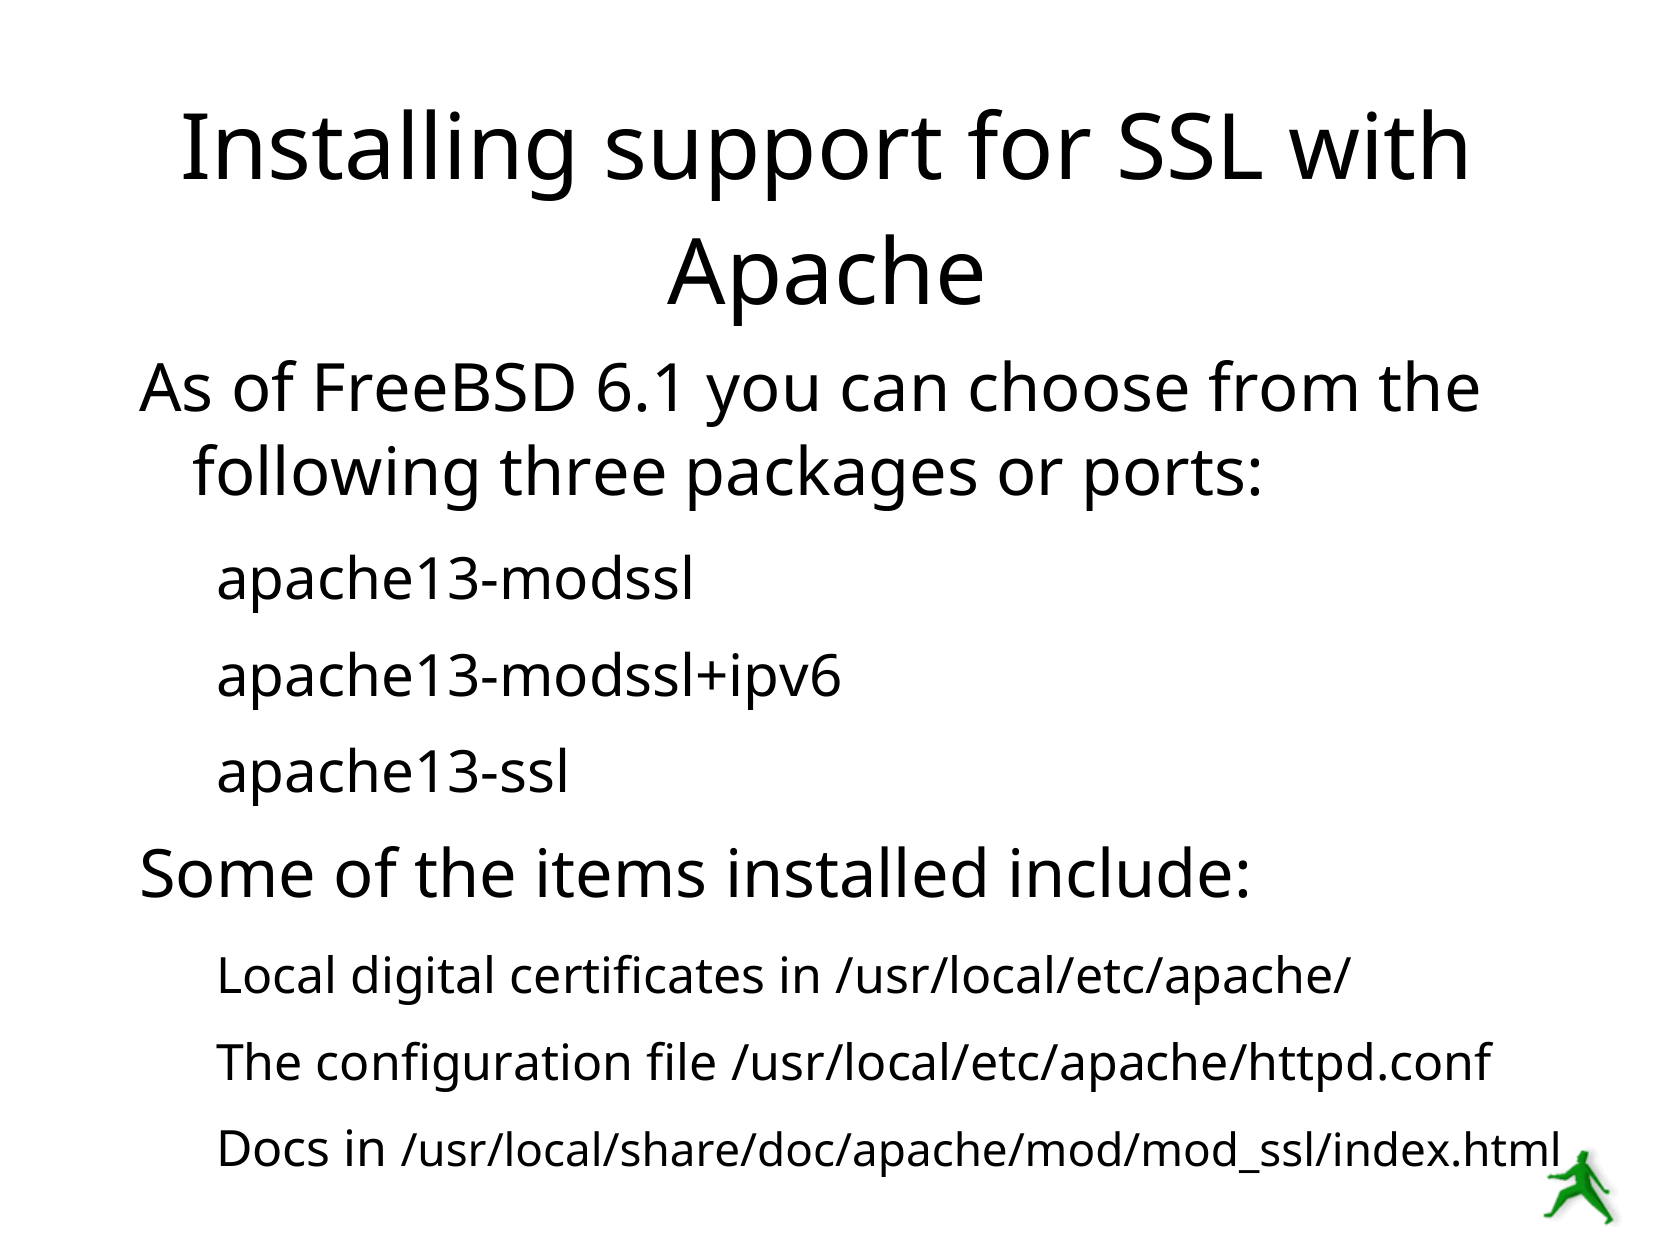

# Installing support for SSL with Apache
As of FreeBSD 6.1 you can choose from the following three packages or ports:
apache13-modssl
apache13-modssl+ipv6
apache13-ssl
Some of the items installed include:
Local digital certificates in /usr/local/etc/apache/
The configuration file /usr/local/etc/apache/httpd.conf
Docs in /usr/local/share/doc/apache/mod/mod_ssl/index.html